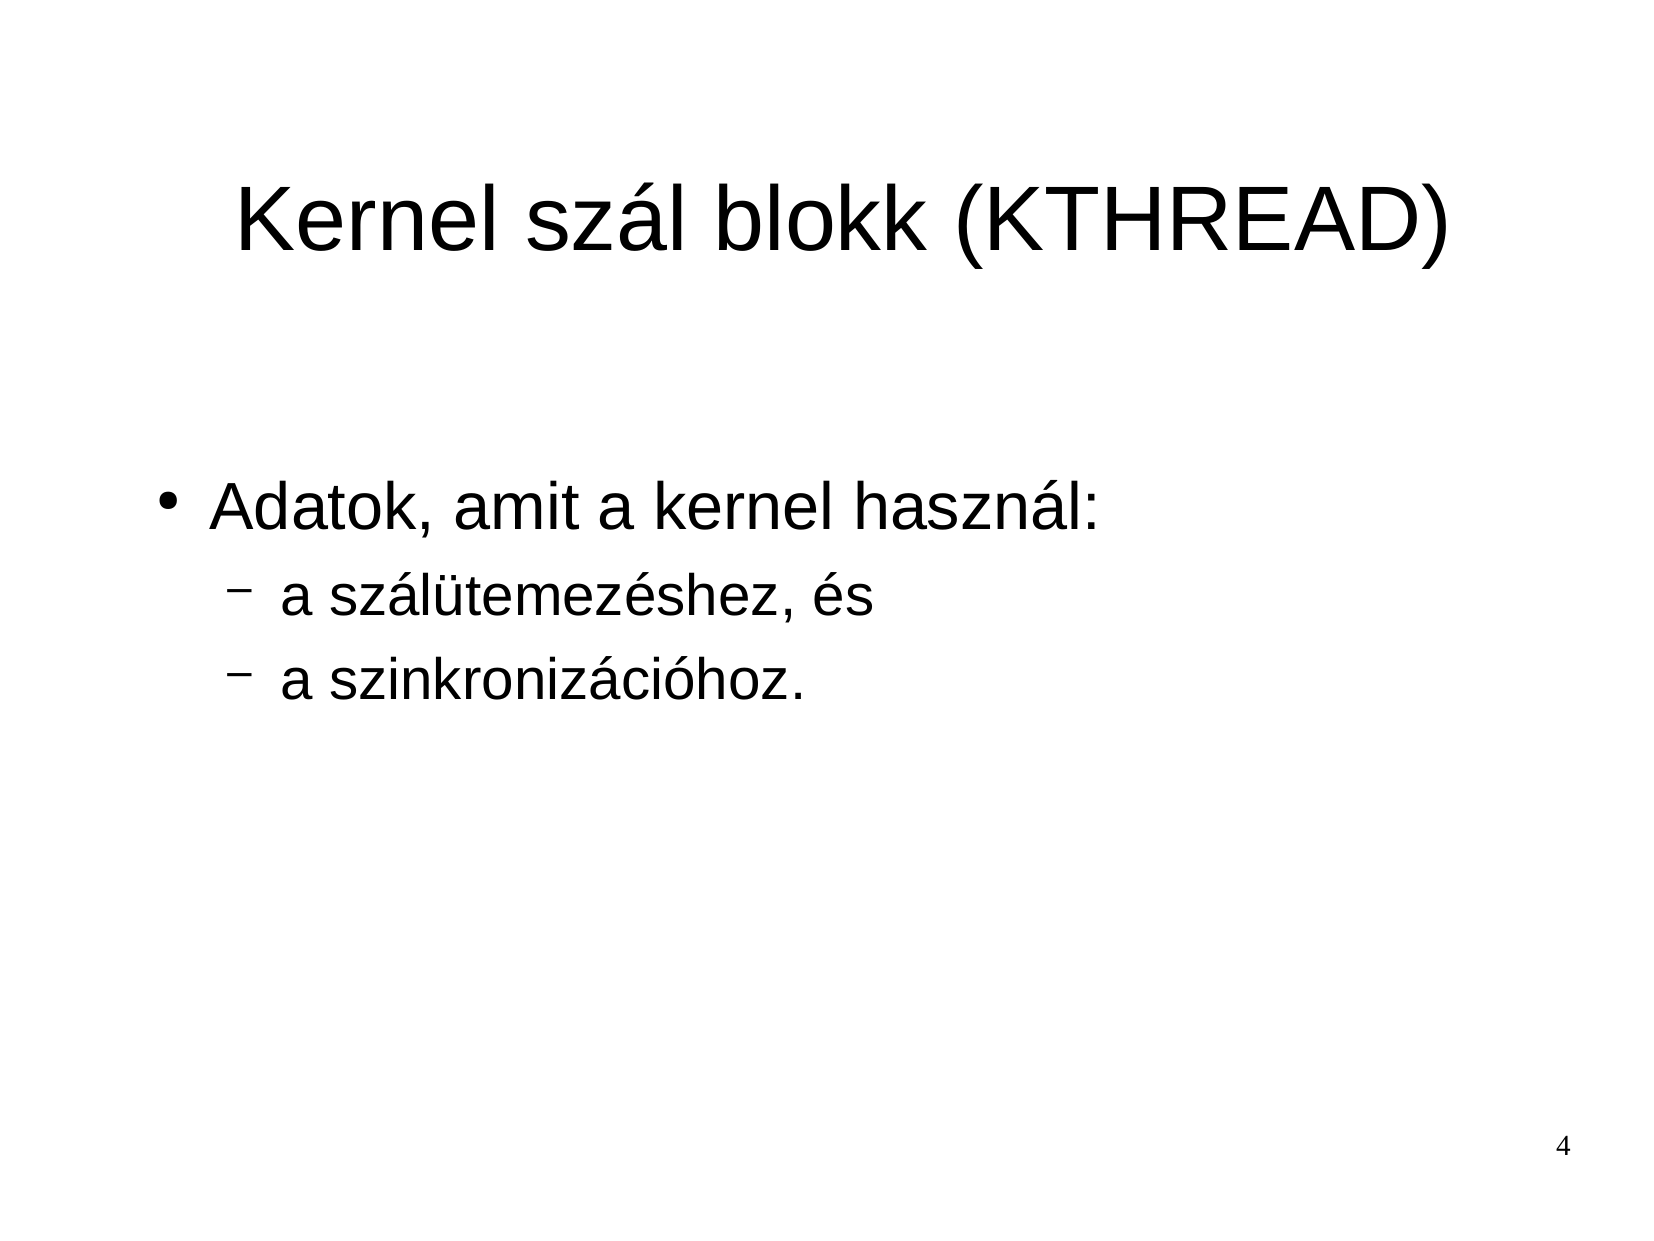

# Kernel szál blokk (KTHREAD)
Adatok, amit a kernel használ:
a szálütemezéshez, és
a szinkronizációhoz.
4